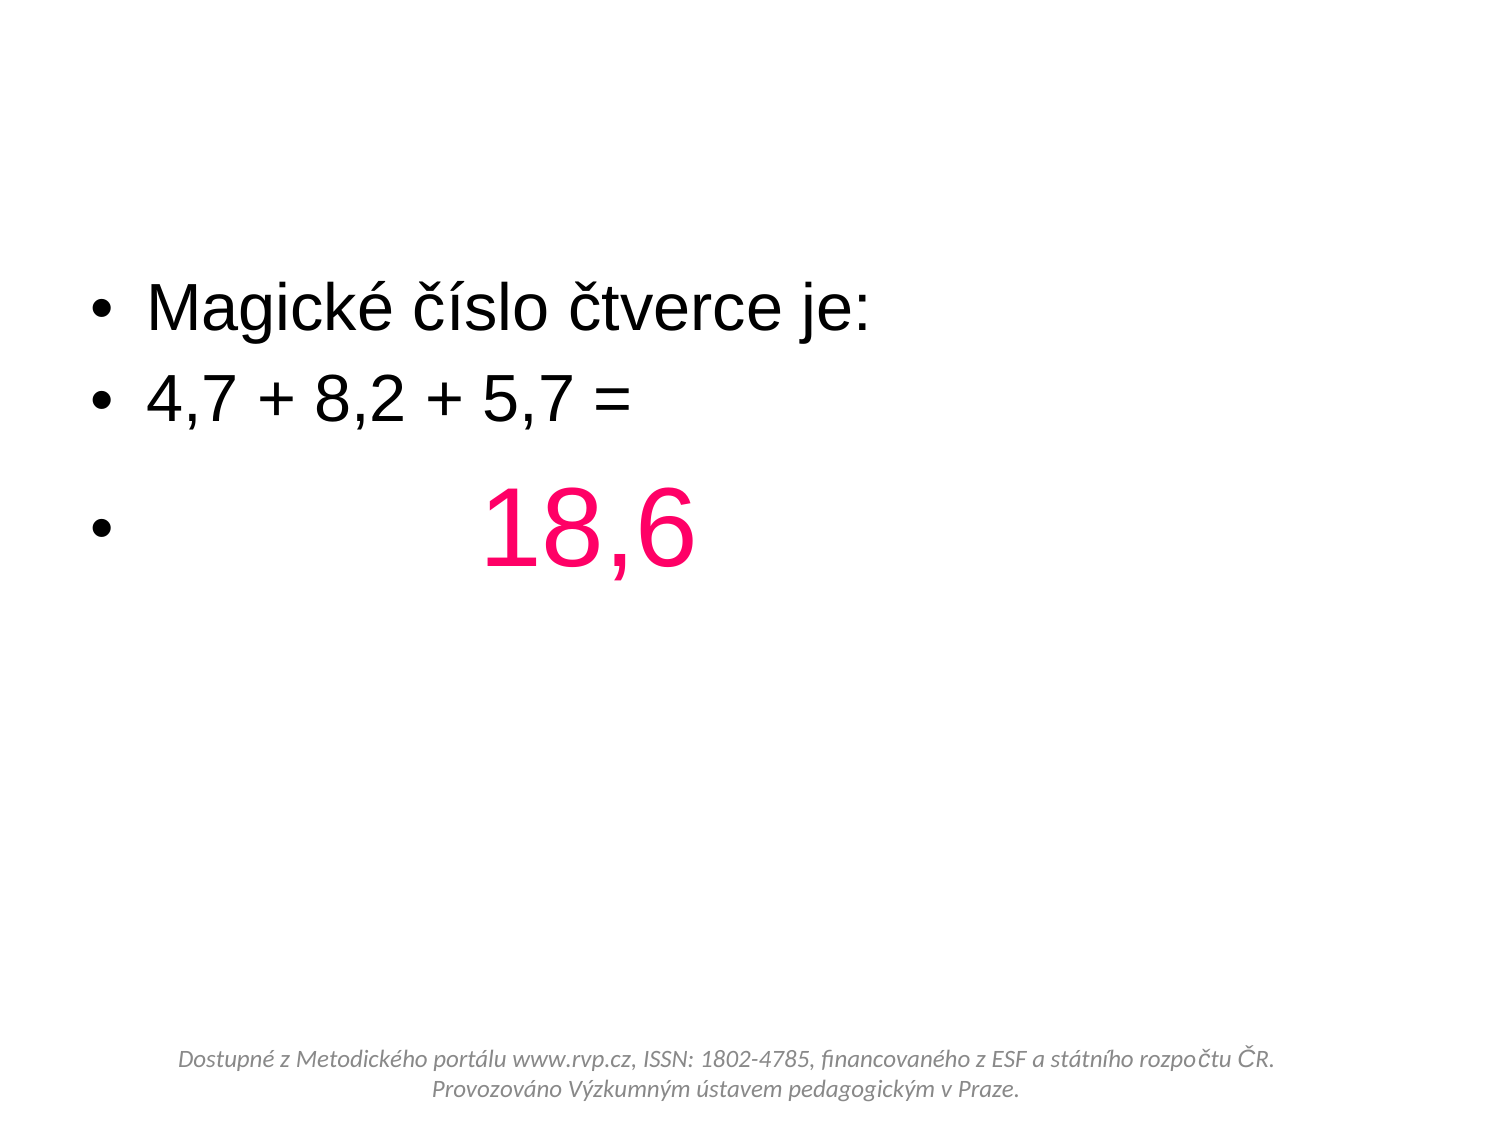

# Magické číslo čtverce je:
4,7 + 8,2 + 5,7 =
 18,6
Dostupné z Metodického portálu www.rvp.cz, ISSN: 1802-4785, financovaného z ESF a státního rozpočtu ČR. Provozováno Výzkumným ústavem pedagogickým v Praze.